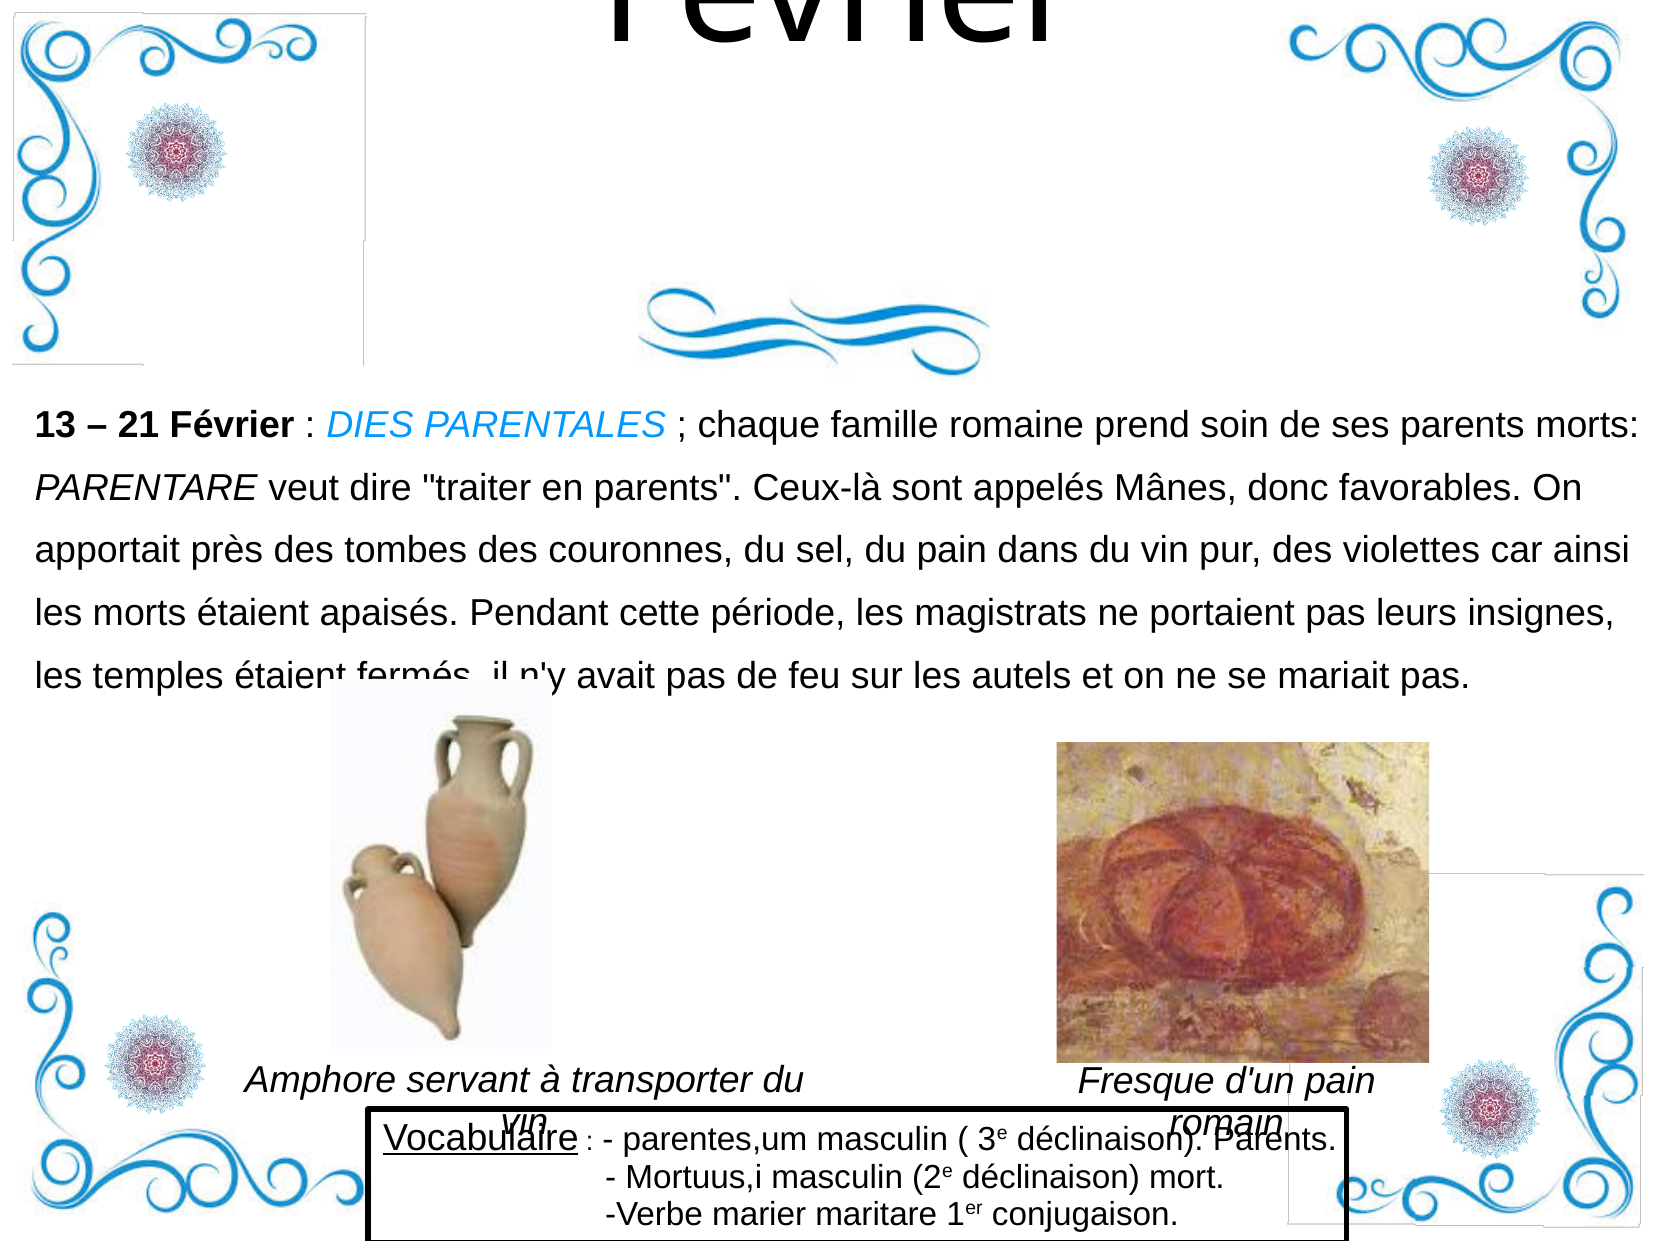

Février
13 – 21 Février : DIES PARENTALES ; chaque famille romaine prend soin de ses parents morts: PARENTARE veut dire "traiter en parents". Ceux-là sont appelés Mânes, donc favorables. On apportait près des tombes des couronnes, du sel, du pain dans du vin pur, des violettes car ainsi les morts étaient apaisés. Pendant cette période, les magistrats ne portaient pas leurs insignes,
les temples étaient fermés, il n'y avait pas de feu sur les autels et on ne se mariait pas.
Amphore servant à transporter du vin
Fresque d'un pain romain
Vocabulaire : - parentes,um masculin ( 3e déclinaison). Parents.
 - Mortuus,i masculin (2e déclinaison) mort.
 -Verbe marier maritare 1er conjugaison.